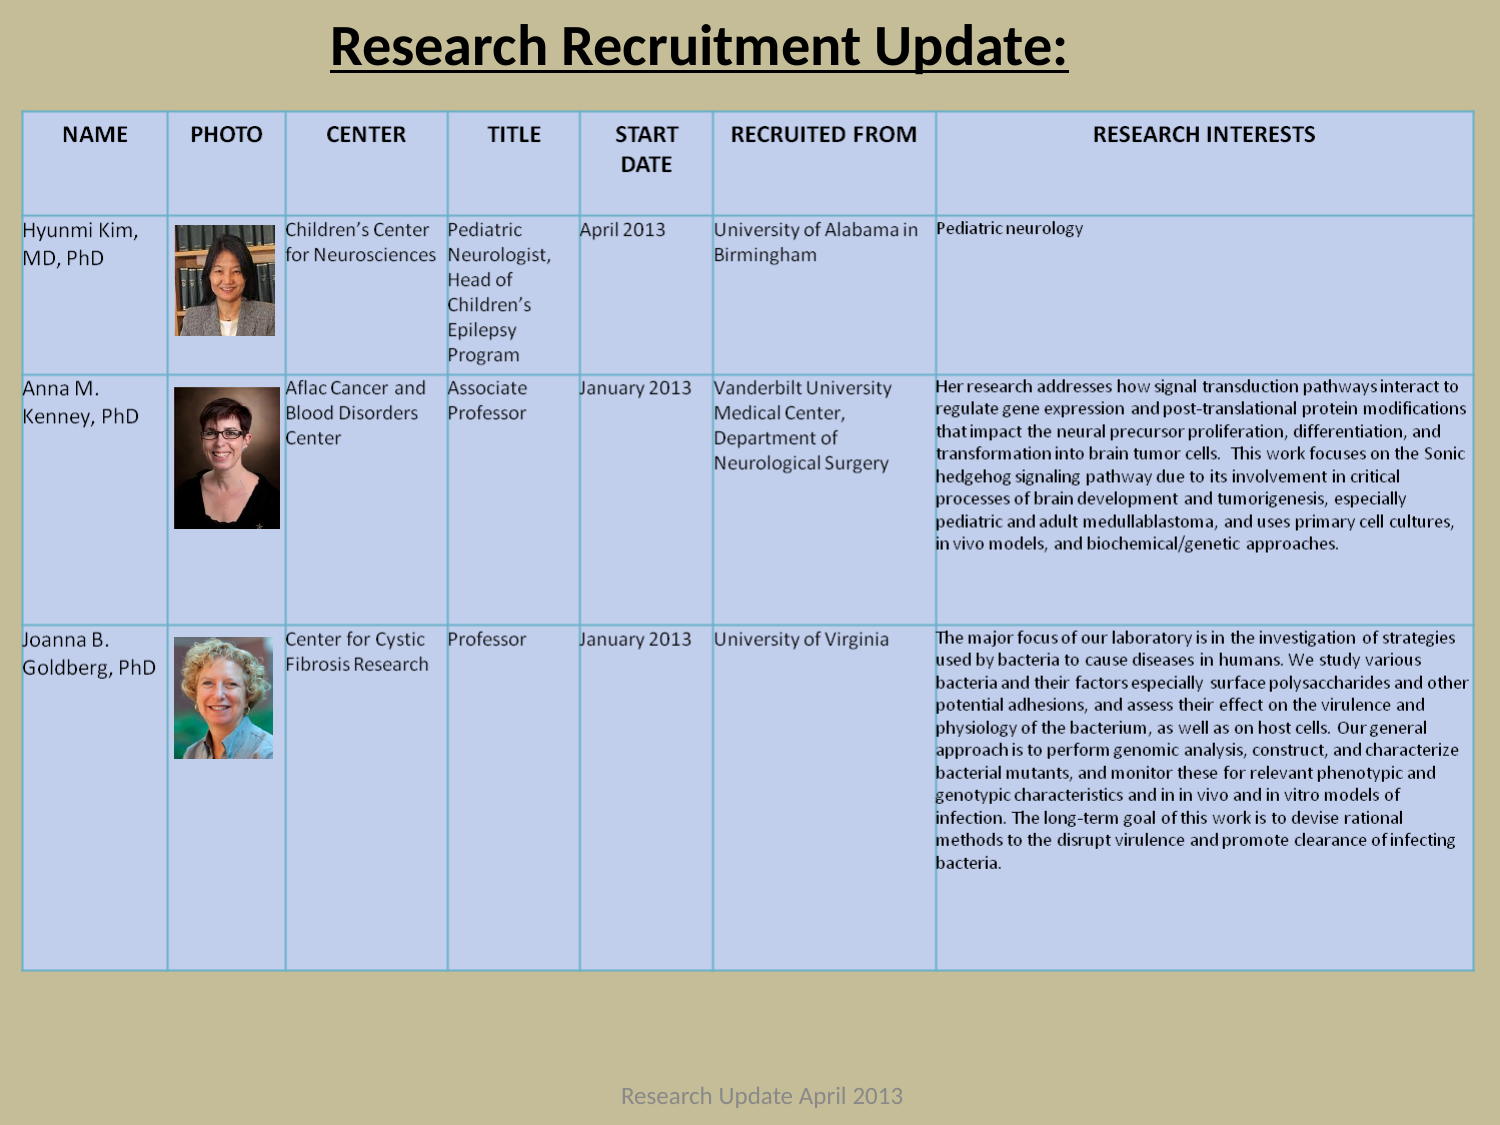

Research Recruitment Update:
Research Update April 2013